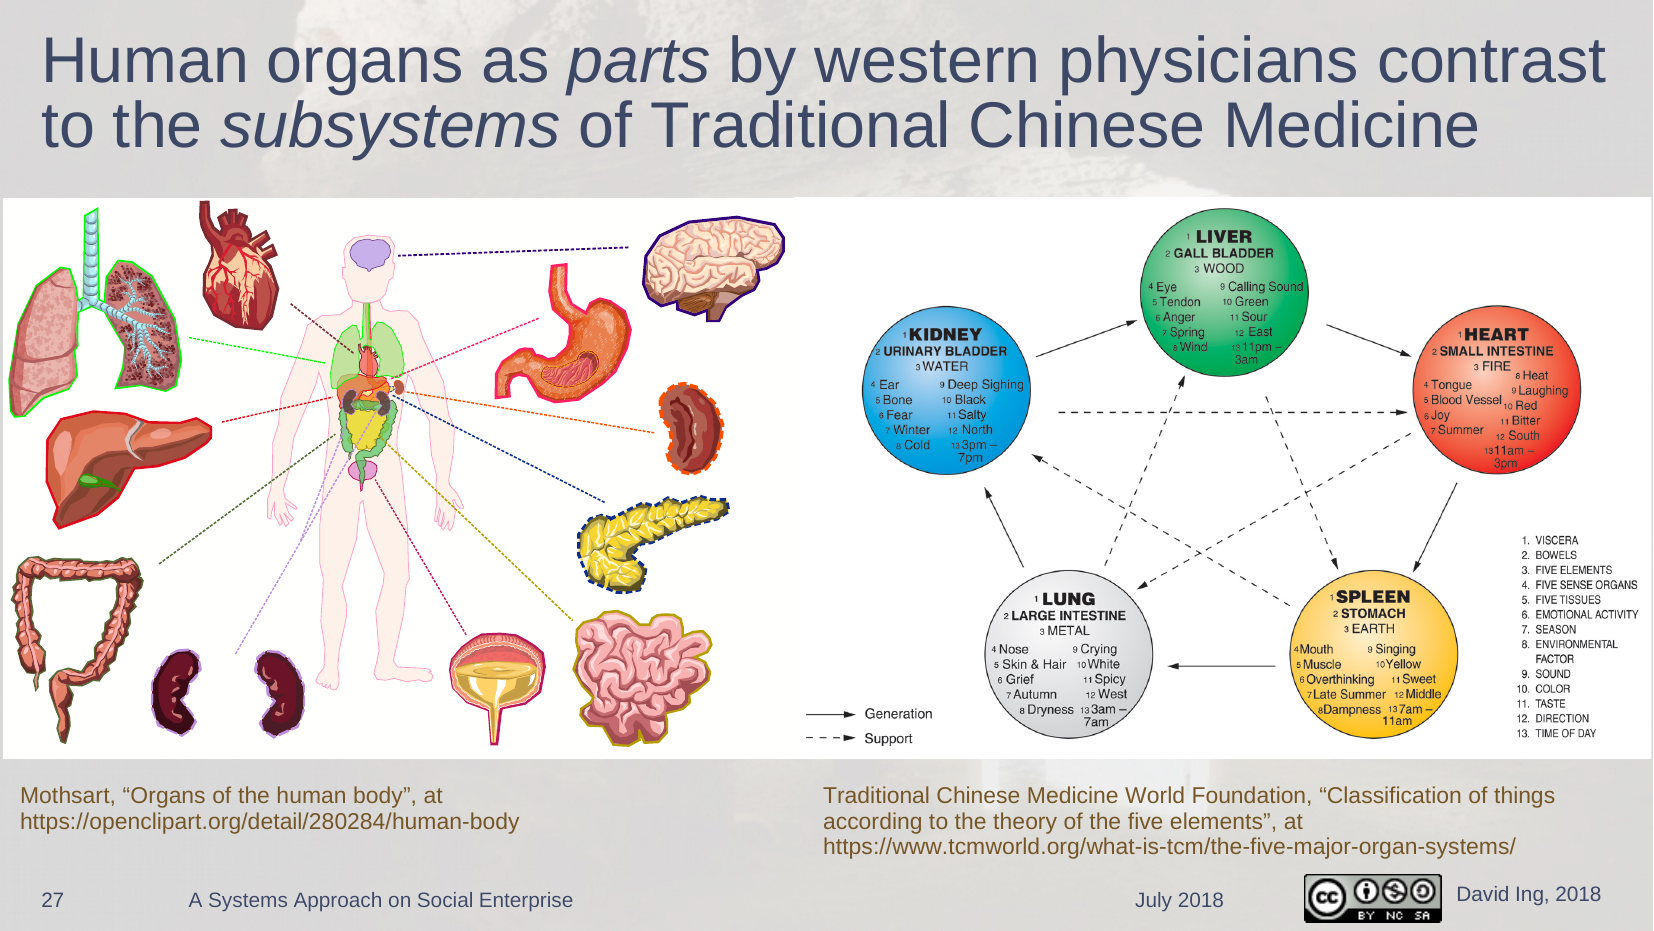

# Human organs as parts by western physicians contrast to the subsystems of Traditional Chinese Medicine
Traditional Chinese Medicine World Foundation, “Classification of things according to the theory of the five elements”, at https://www.tcmworld.org/what-is-tcm/the-five-major-organ-systems/
Mothsart, “Organs of the human body”, at https://openclipart.org/detail/280284/human-body
A Systems Approach on Social Enterprise
July 2018